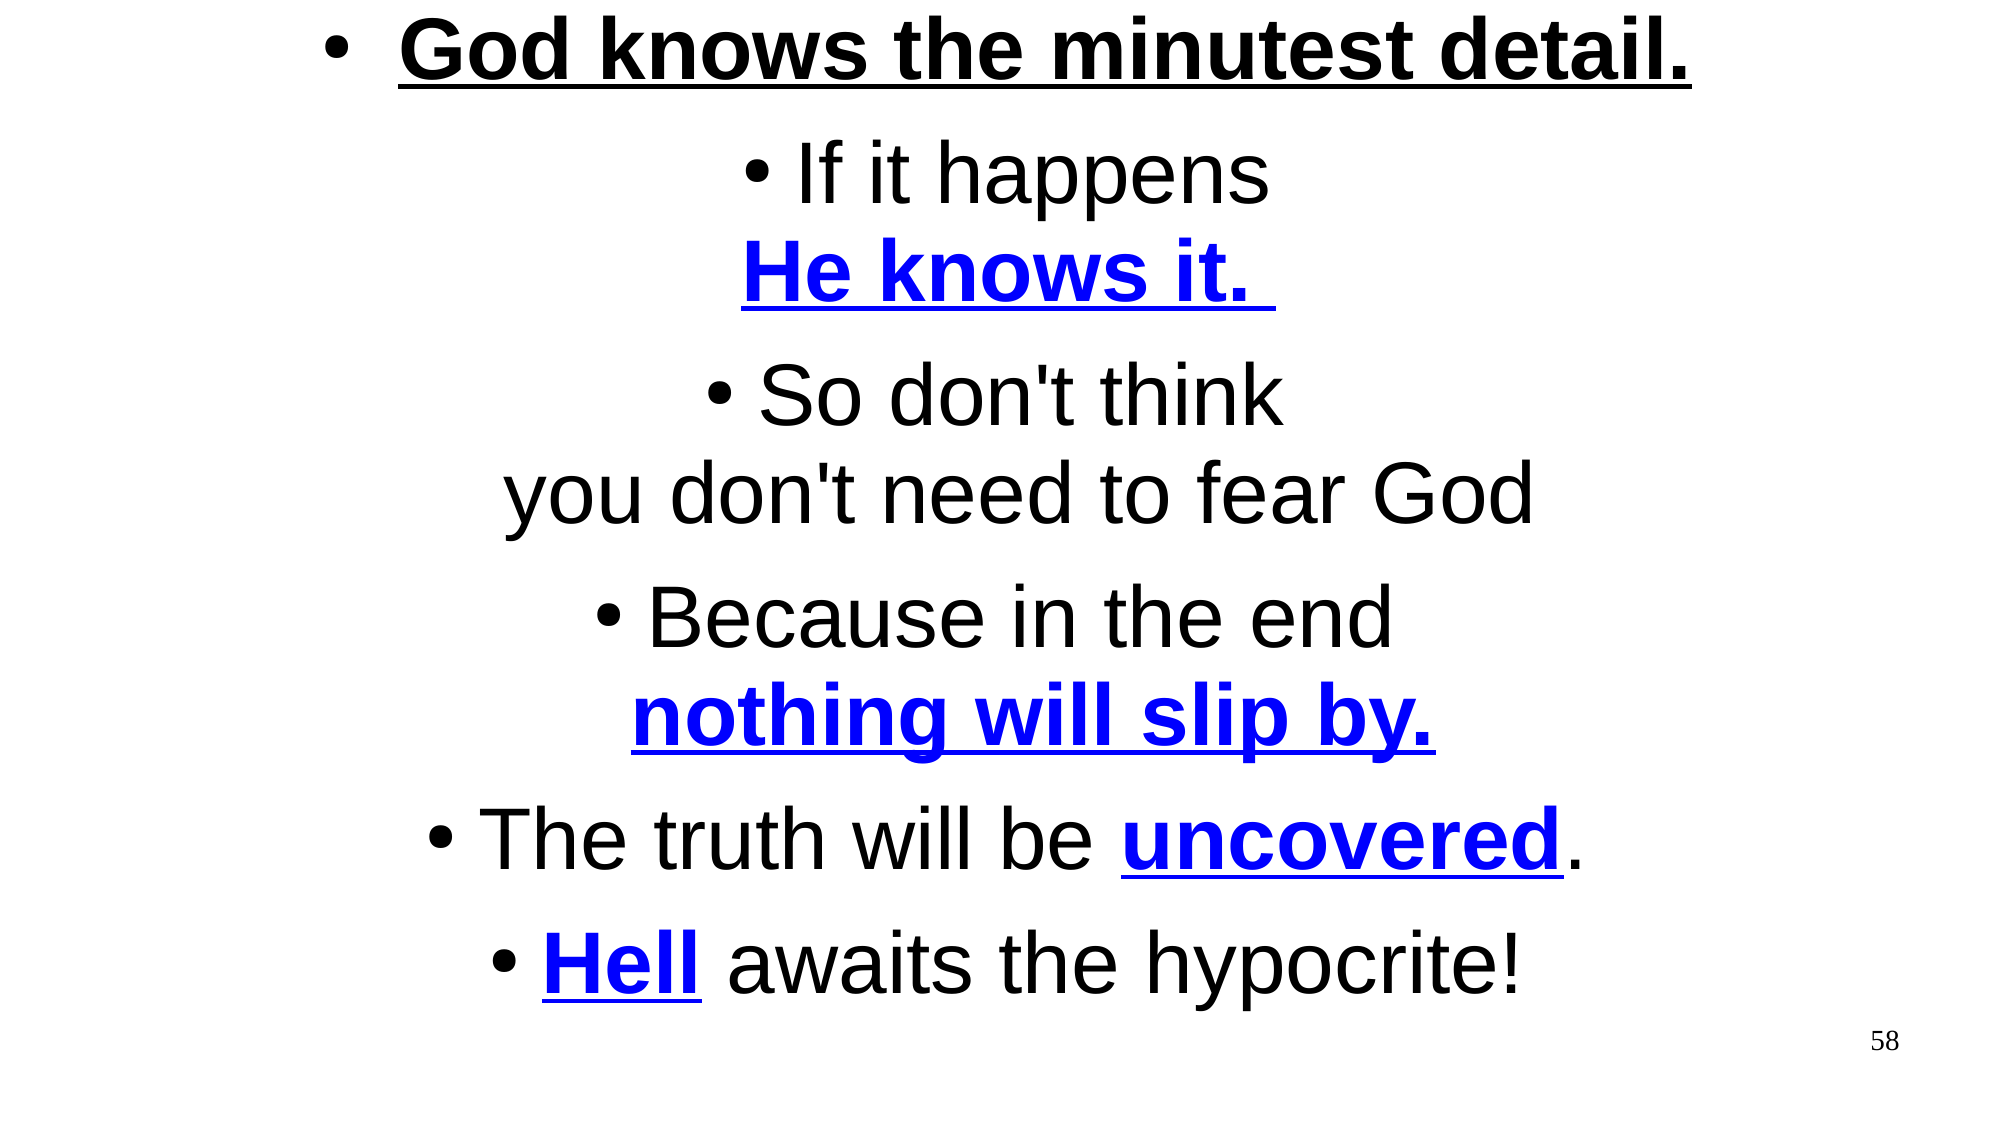

# God knows the minutest detail.
If it happens
He knows it.
So don't think
you don't need to fear God
Because in the end
nothing will slip by.
The truth will be uncovered.
Hell awaits the hypocrite!
58